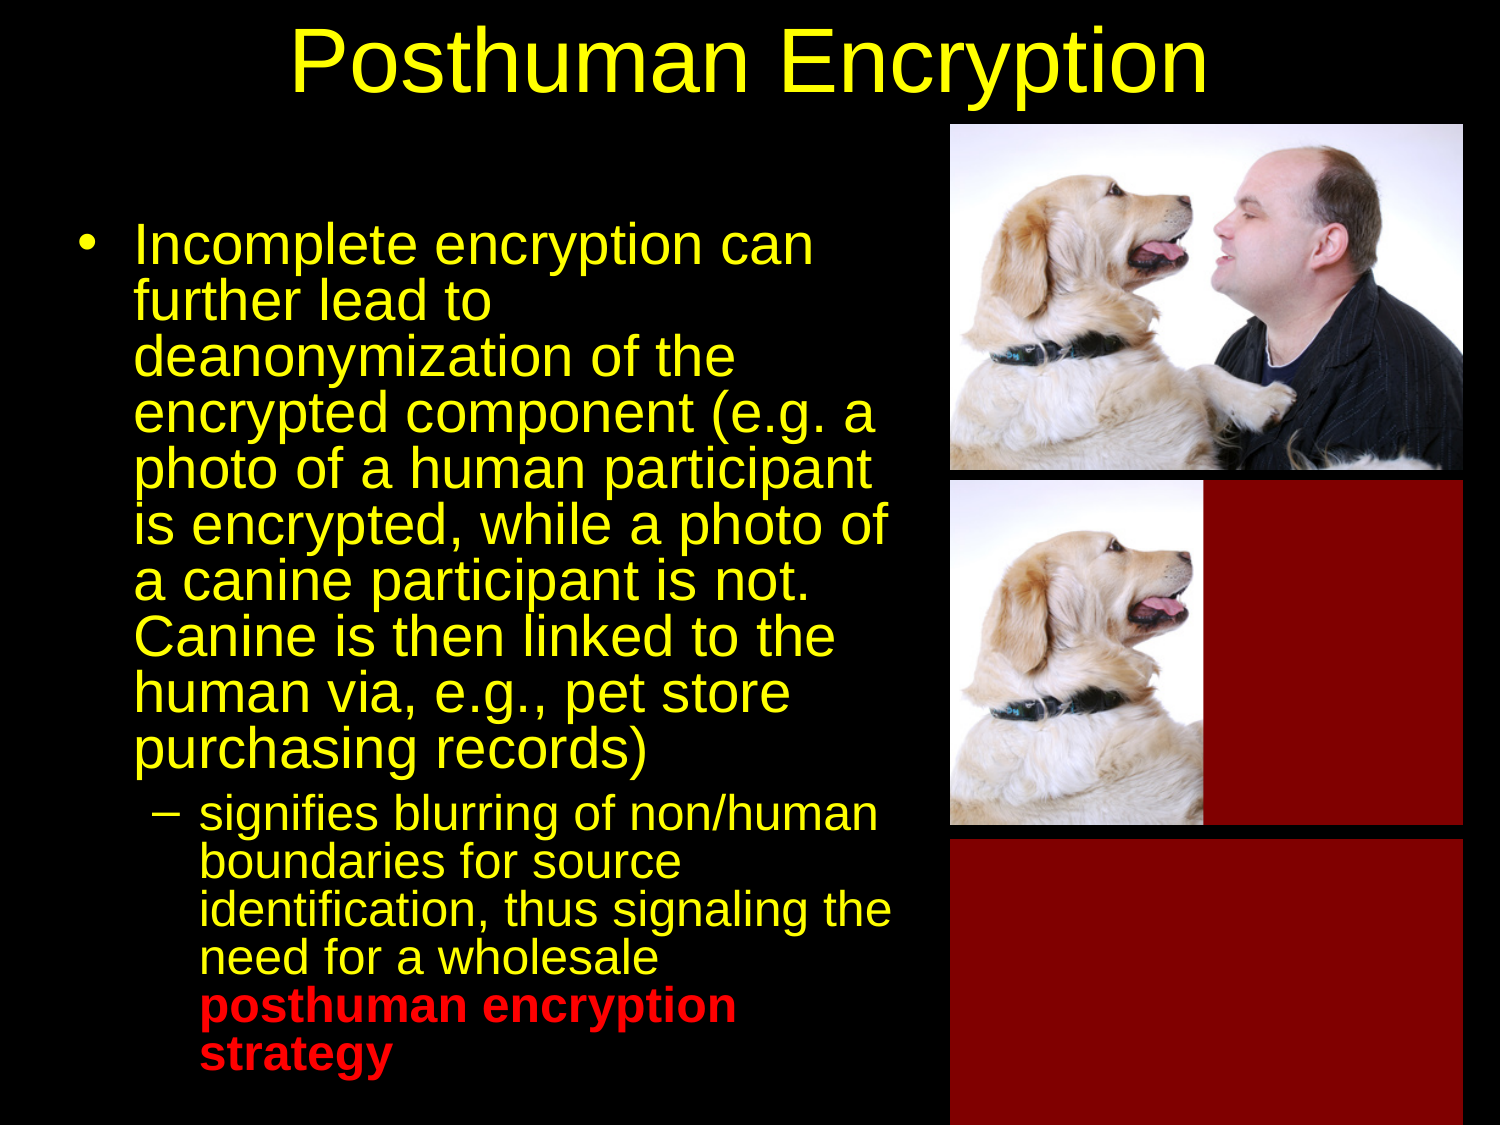

# Posthuman Encryption
Incomplete encryption can further lead to deanonymization of the encrypted component (e.g. a photo of a human participant is encrypted, while a photo of a canine participant is not. Canine is then linked to the human via, e.g., pet store purchasing records)
signifies blurring of non/human boundaries for source identification, thus signaling the need for a wholesale posthuman encryption strategy